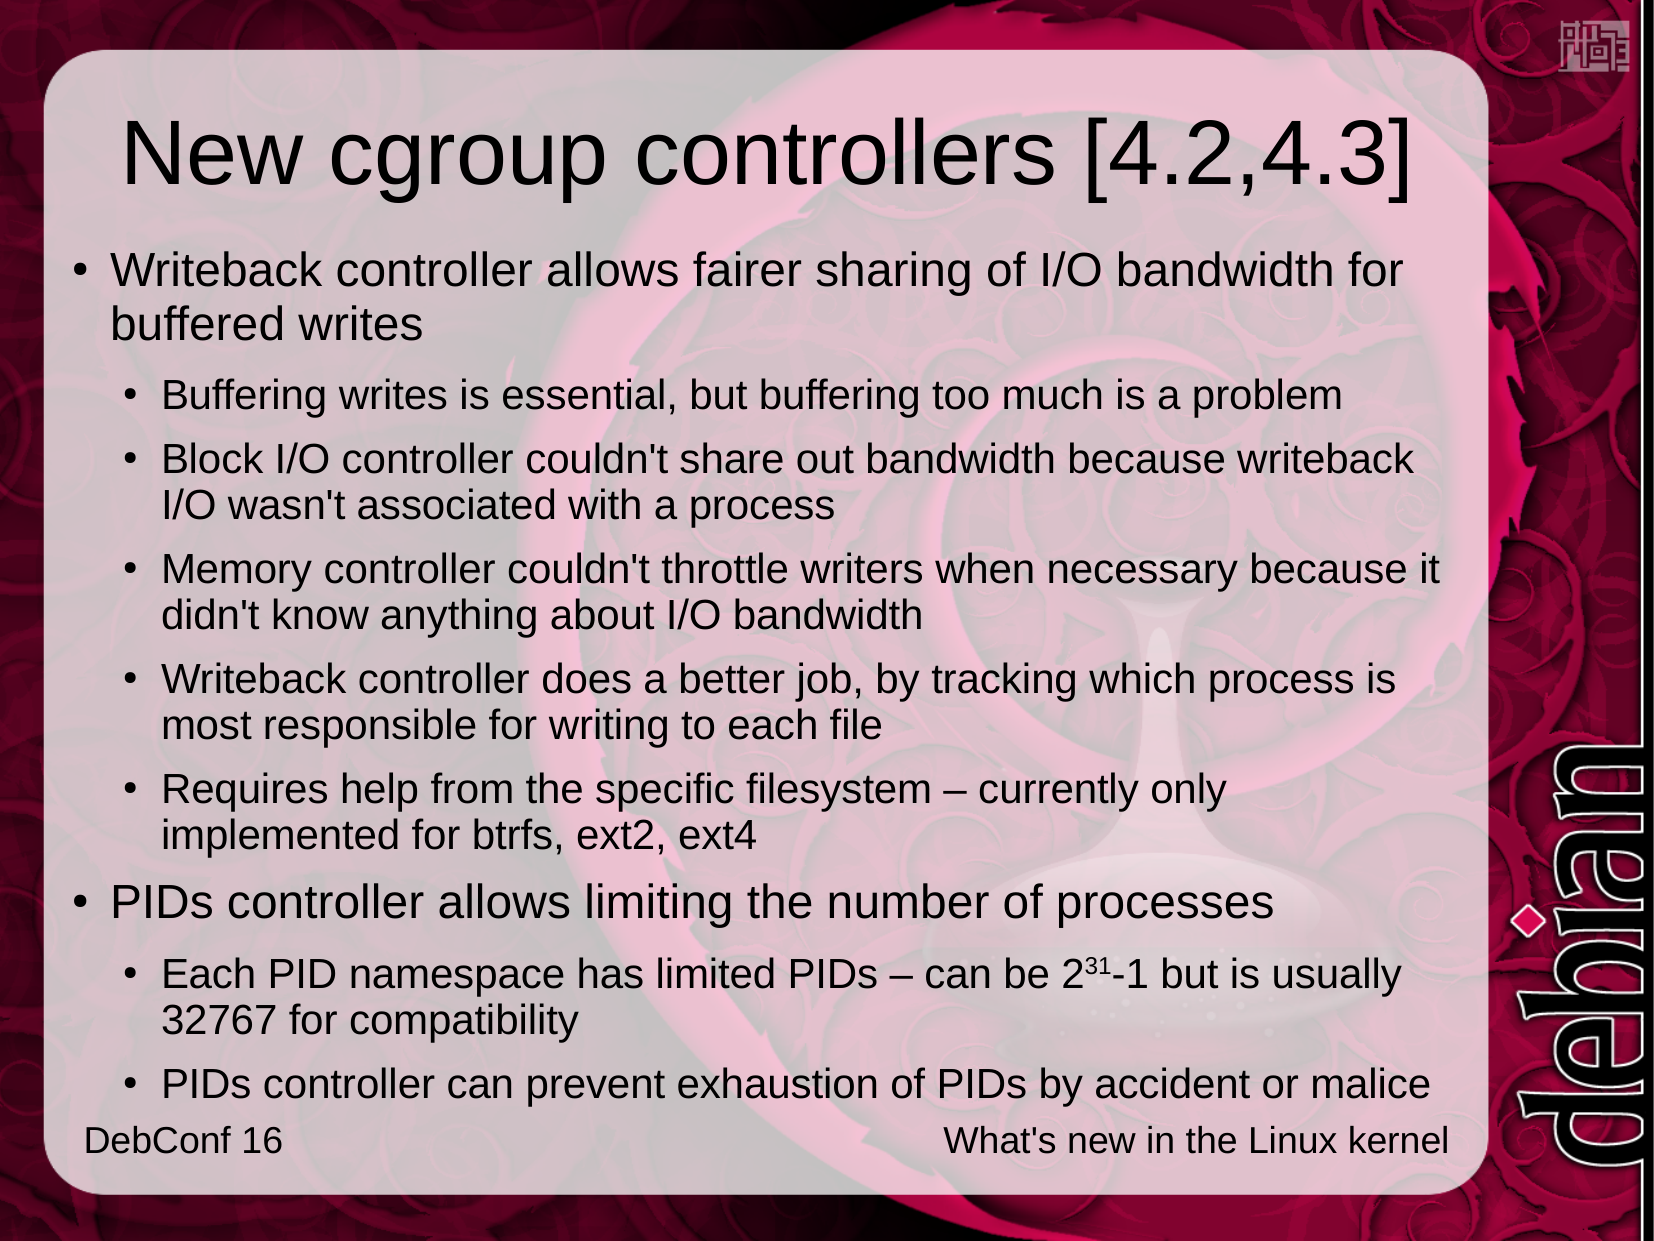

# New cgroup controllers [4.2,4.3]
Writeback controller allows fairer sharing of I/O bandwidth for buffered writes
Buffering writes is essential, but buffering too much is a problem
Block I/O controller couldn't share out bandwidth because writeback I/O wasn't associated with a process
Memory controller couldn't throttle writers when necessary because it didn't know anything about I/O bandwidth
Writeback controller does a better job, by tracking which process is most responsible for writing to each file
Requires help from the specific filesystem – currently only implemented for btrfs, ext2, ext4
PIDs controller allows limiting the number of processes
Each PID namespace has limited PIDs – can be 231-1 but is usually 32767 for compatibility
PIDs controller can prevent exhaustion of PIDs by accident or malice